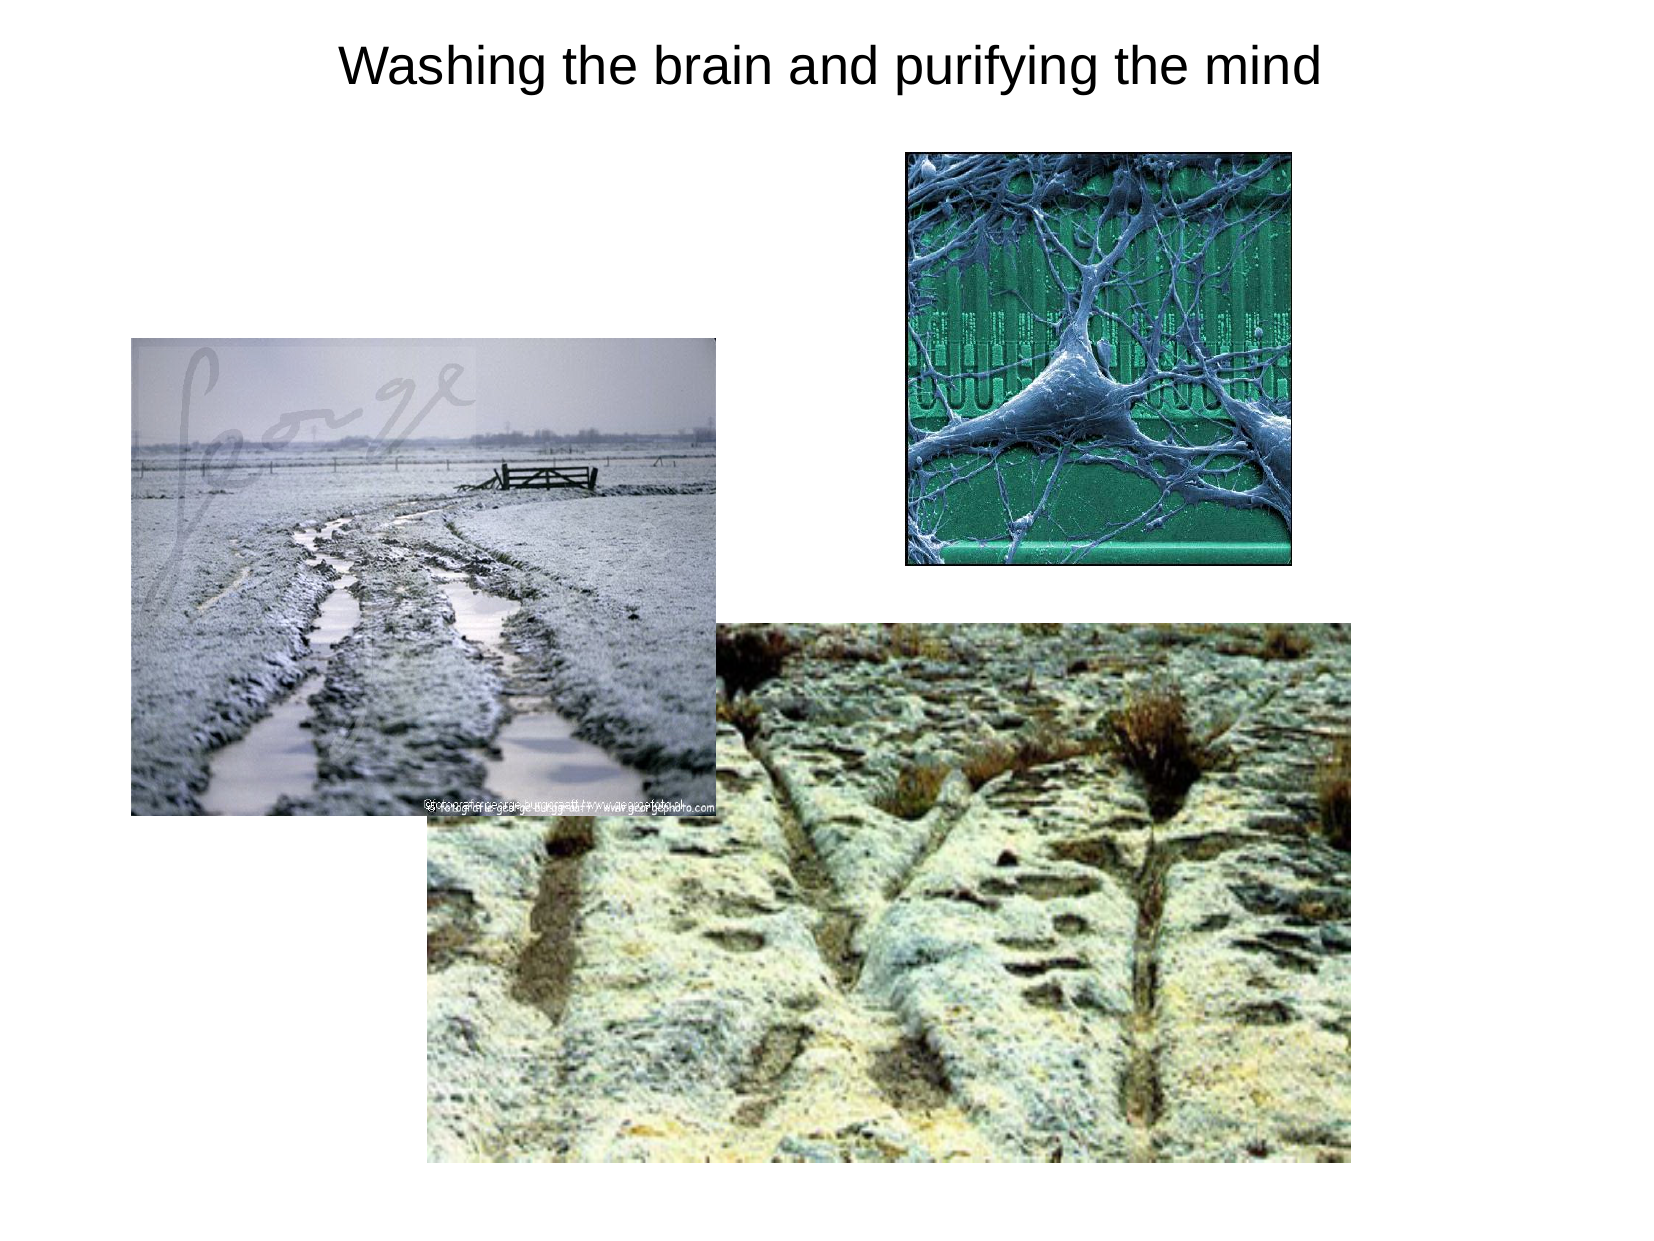

# Washing the brain and purifying the mind